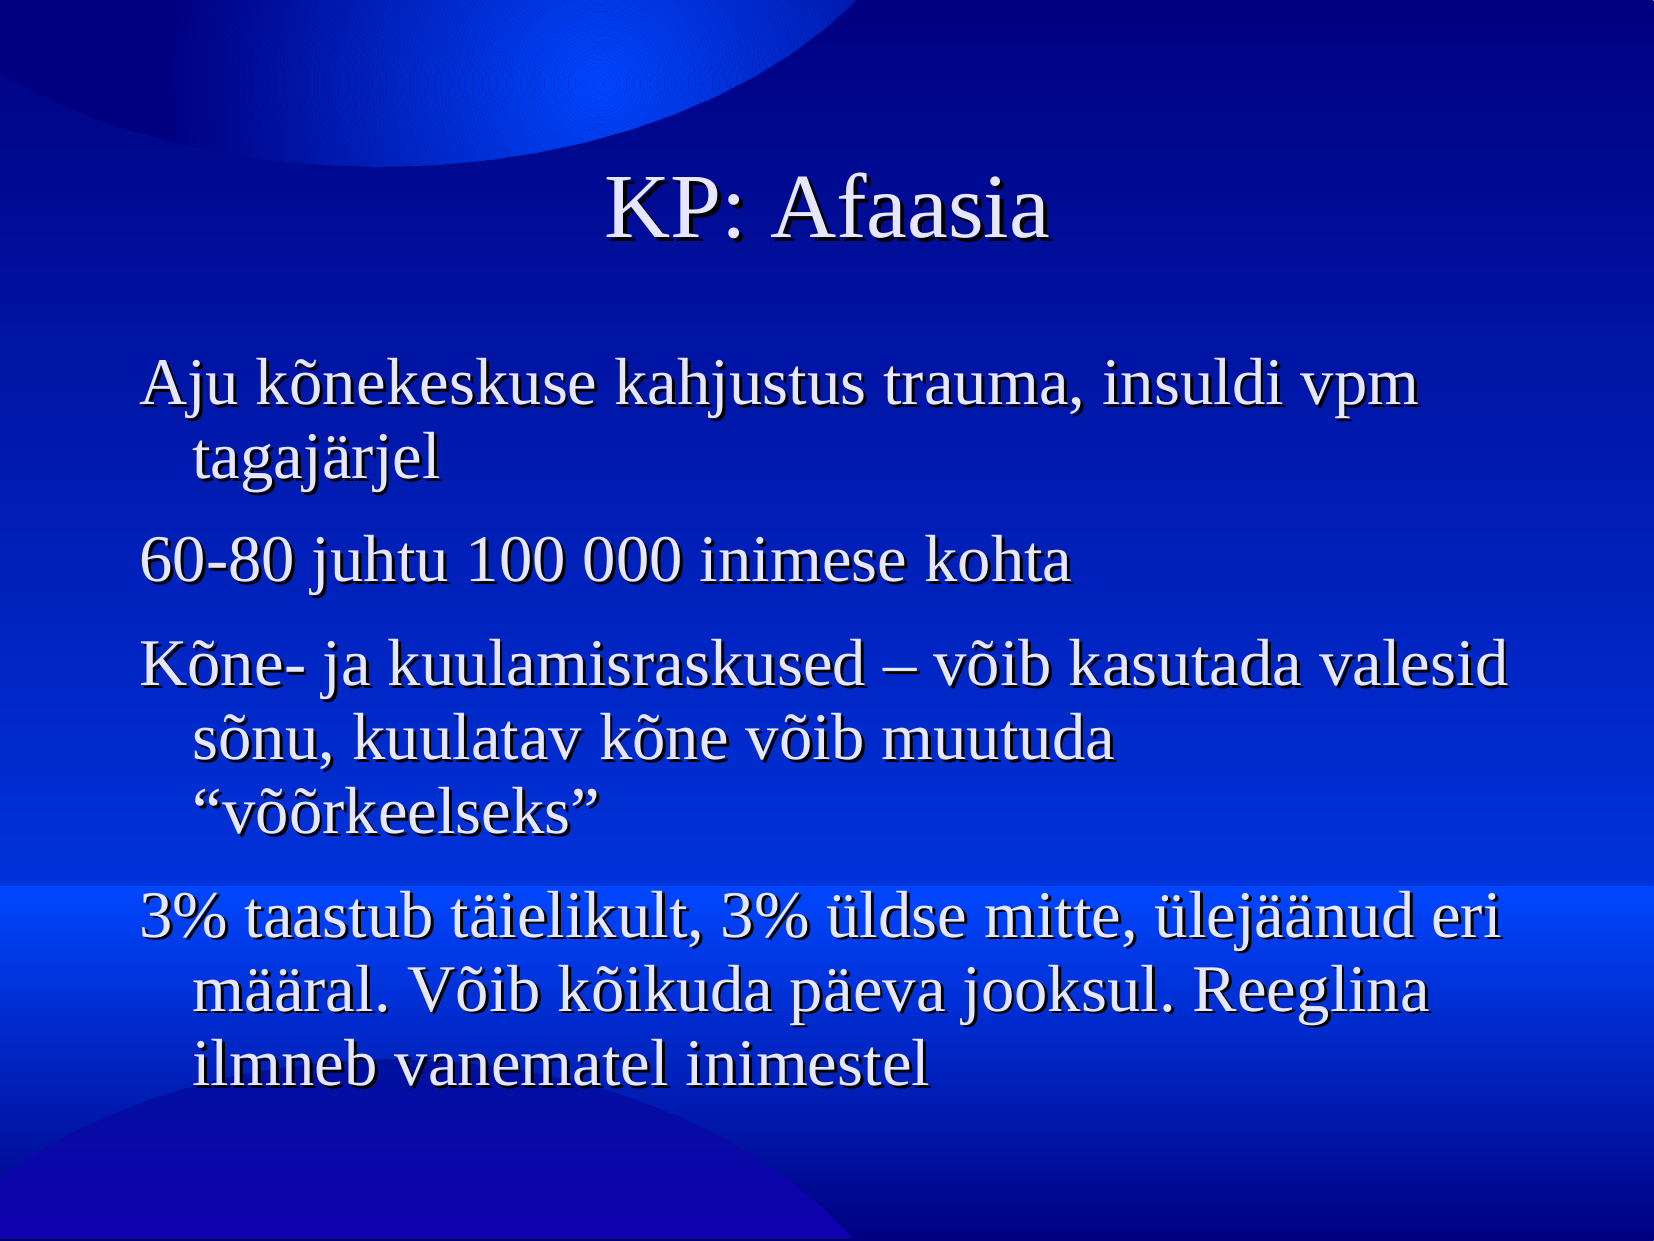

# KP: Afaasia
Aju kõnekeskuse kahjustus trauma, insuldi vpm tagajärjel
60-80 juhtu 100 000 inimese kohta
Kõne- ja kuulamisraskused – võib kasutada valesid sõnu, kuulatav kõne võib muutuda “võõrkeelseks”
3% taastub täielikult, 3% üldse mitte, ülejäänud eri määral. Võib kõikuda päeva jooksul. Reeglina ilmneb vanematel inimestel